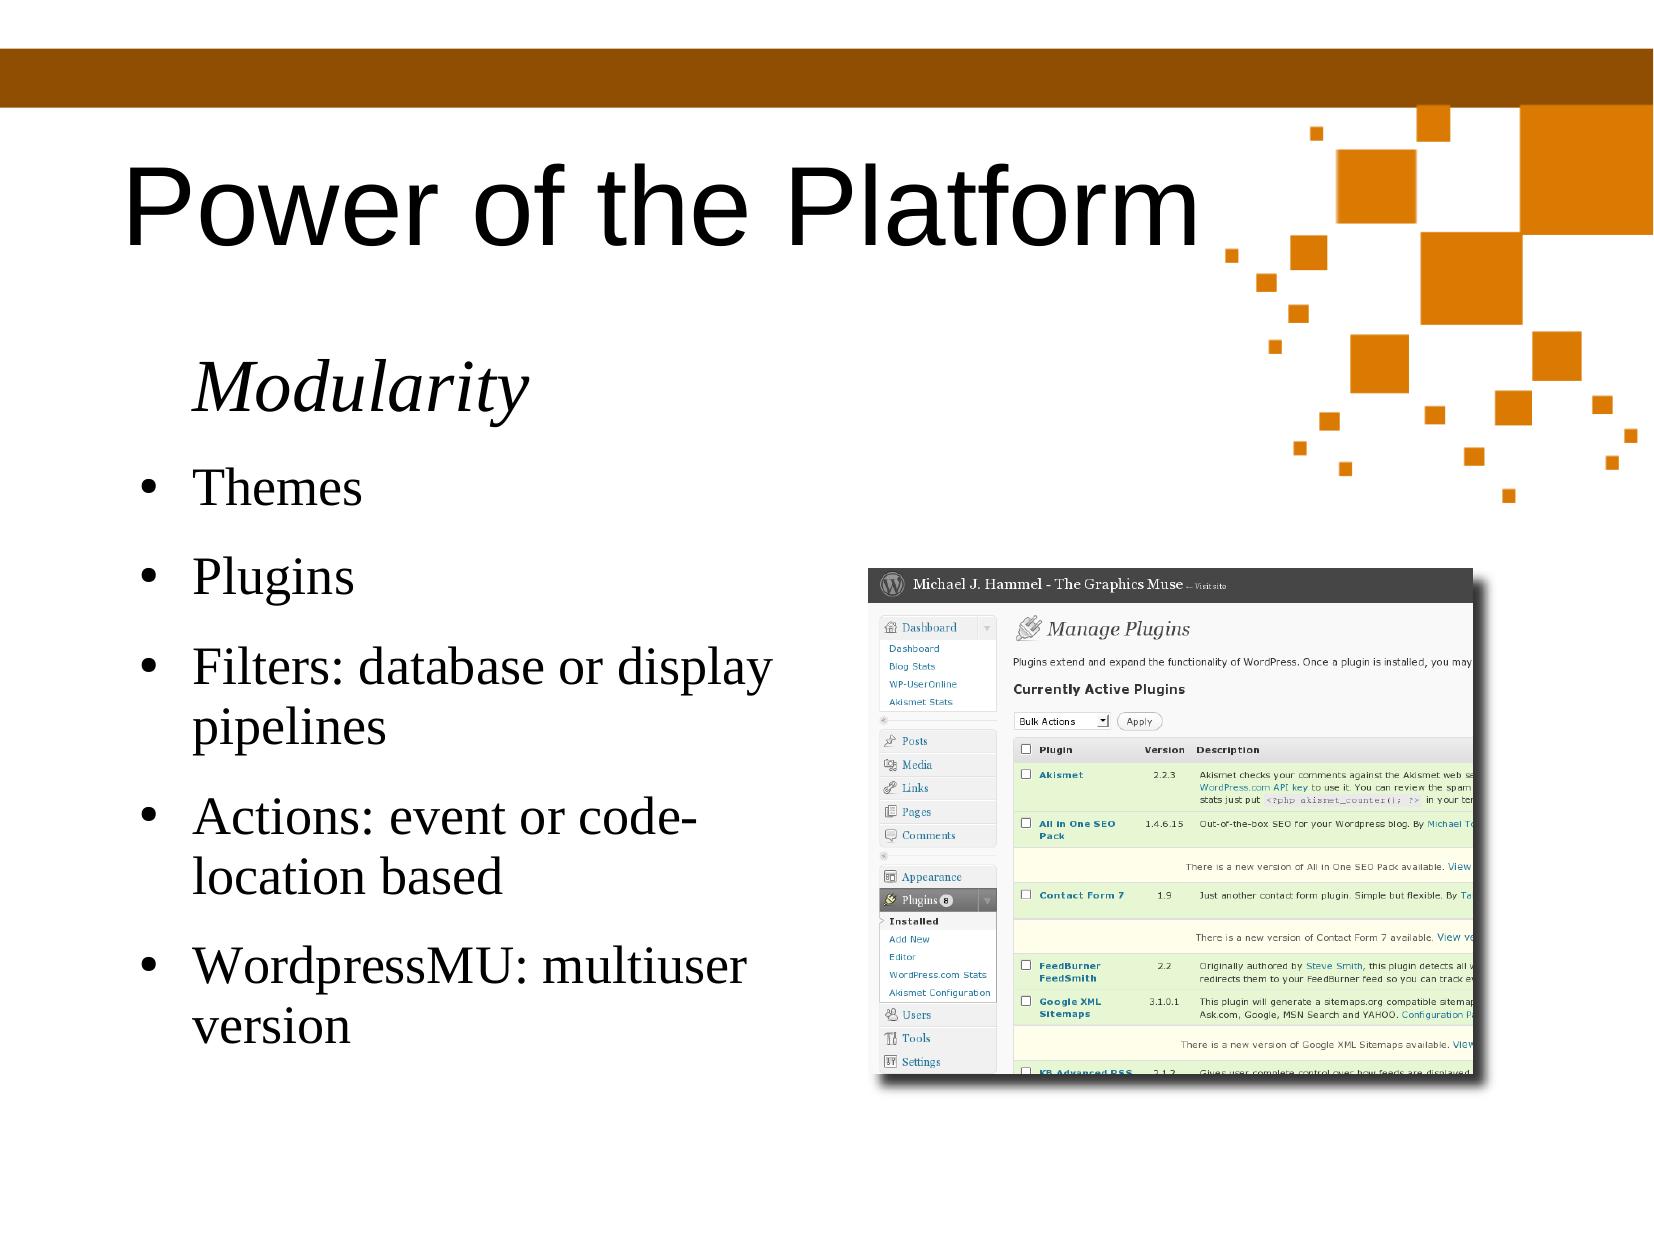

# Power of the Platform
Modularity
Themes
Plugins
Filters: database or display pipelines
Actions: event or code-location based
WordpressMU: multiuser version